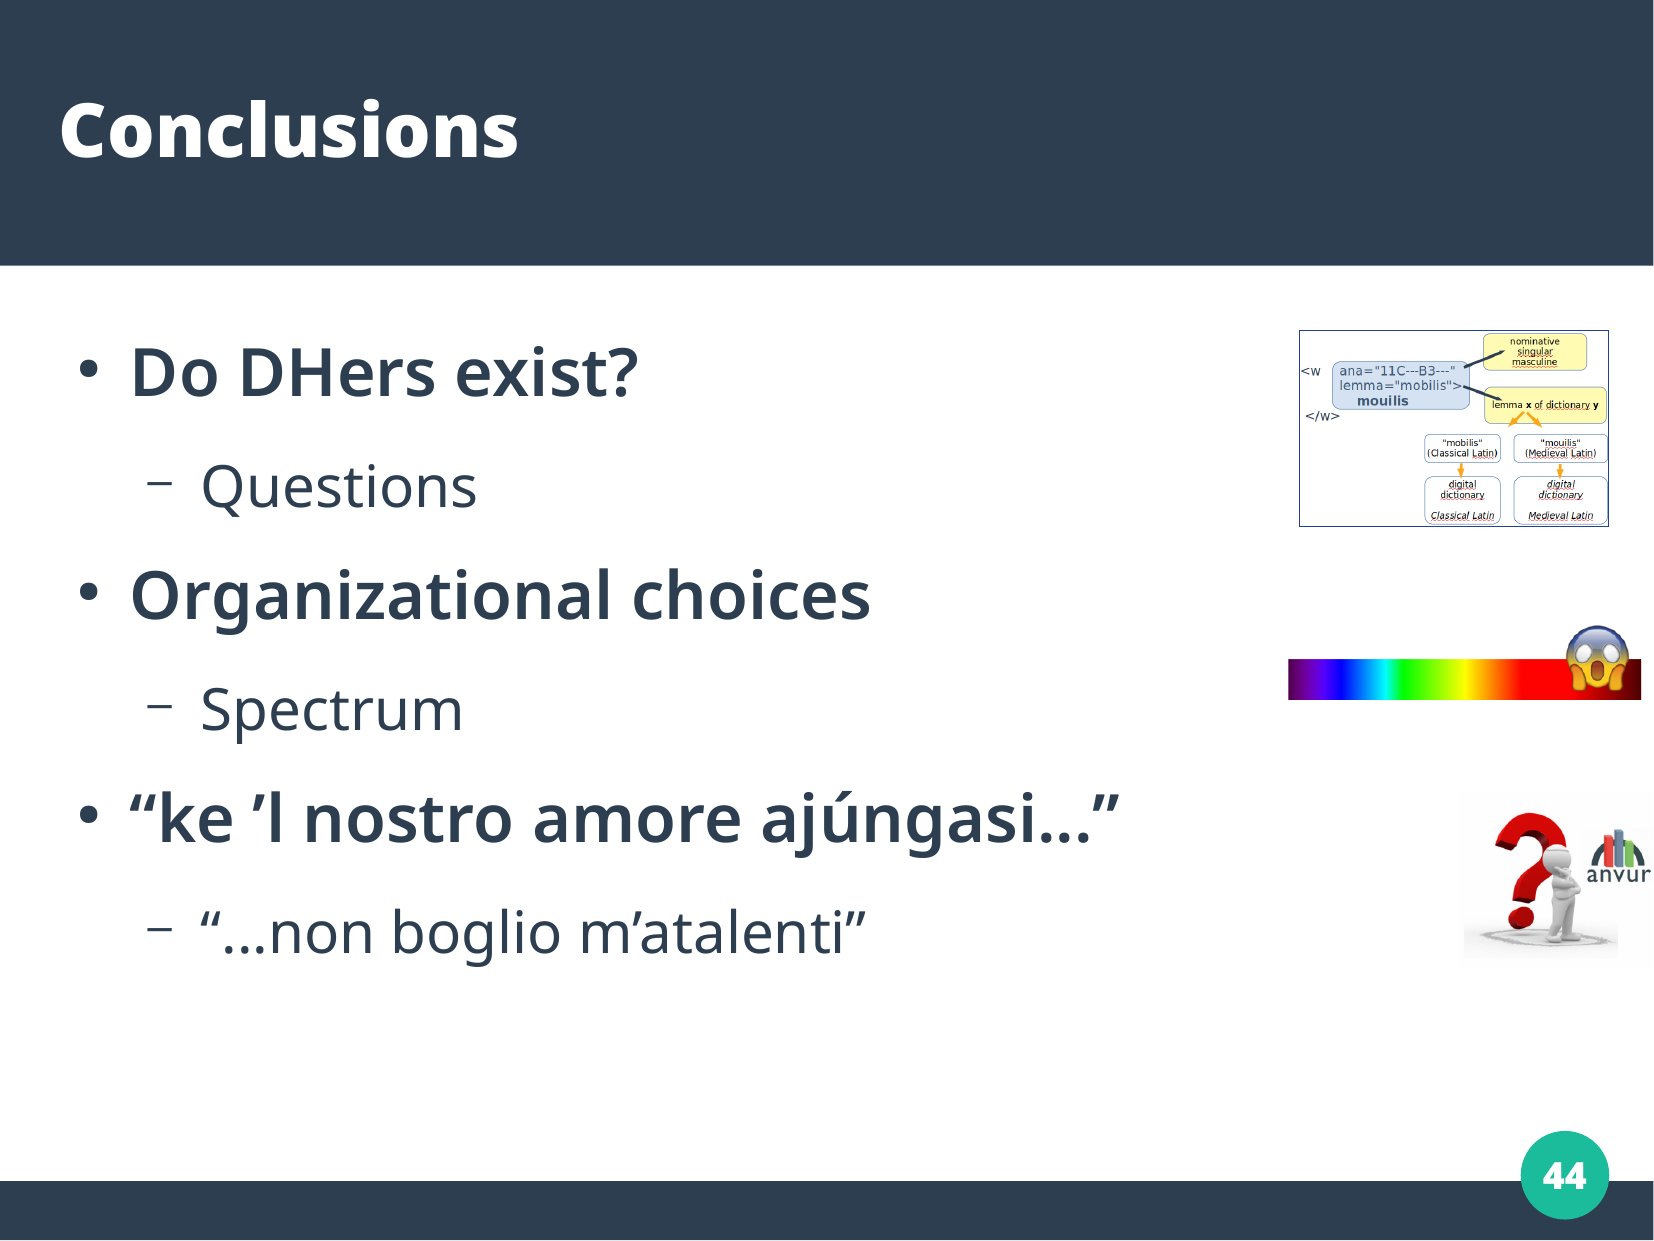

# Conclusions
Do DHers exist?
Questions
Organizational choices
Spectrum
“ke ’l nostro amore ajúngasi...”
“...non boglio m’atalenti”
44